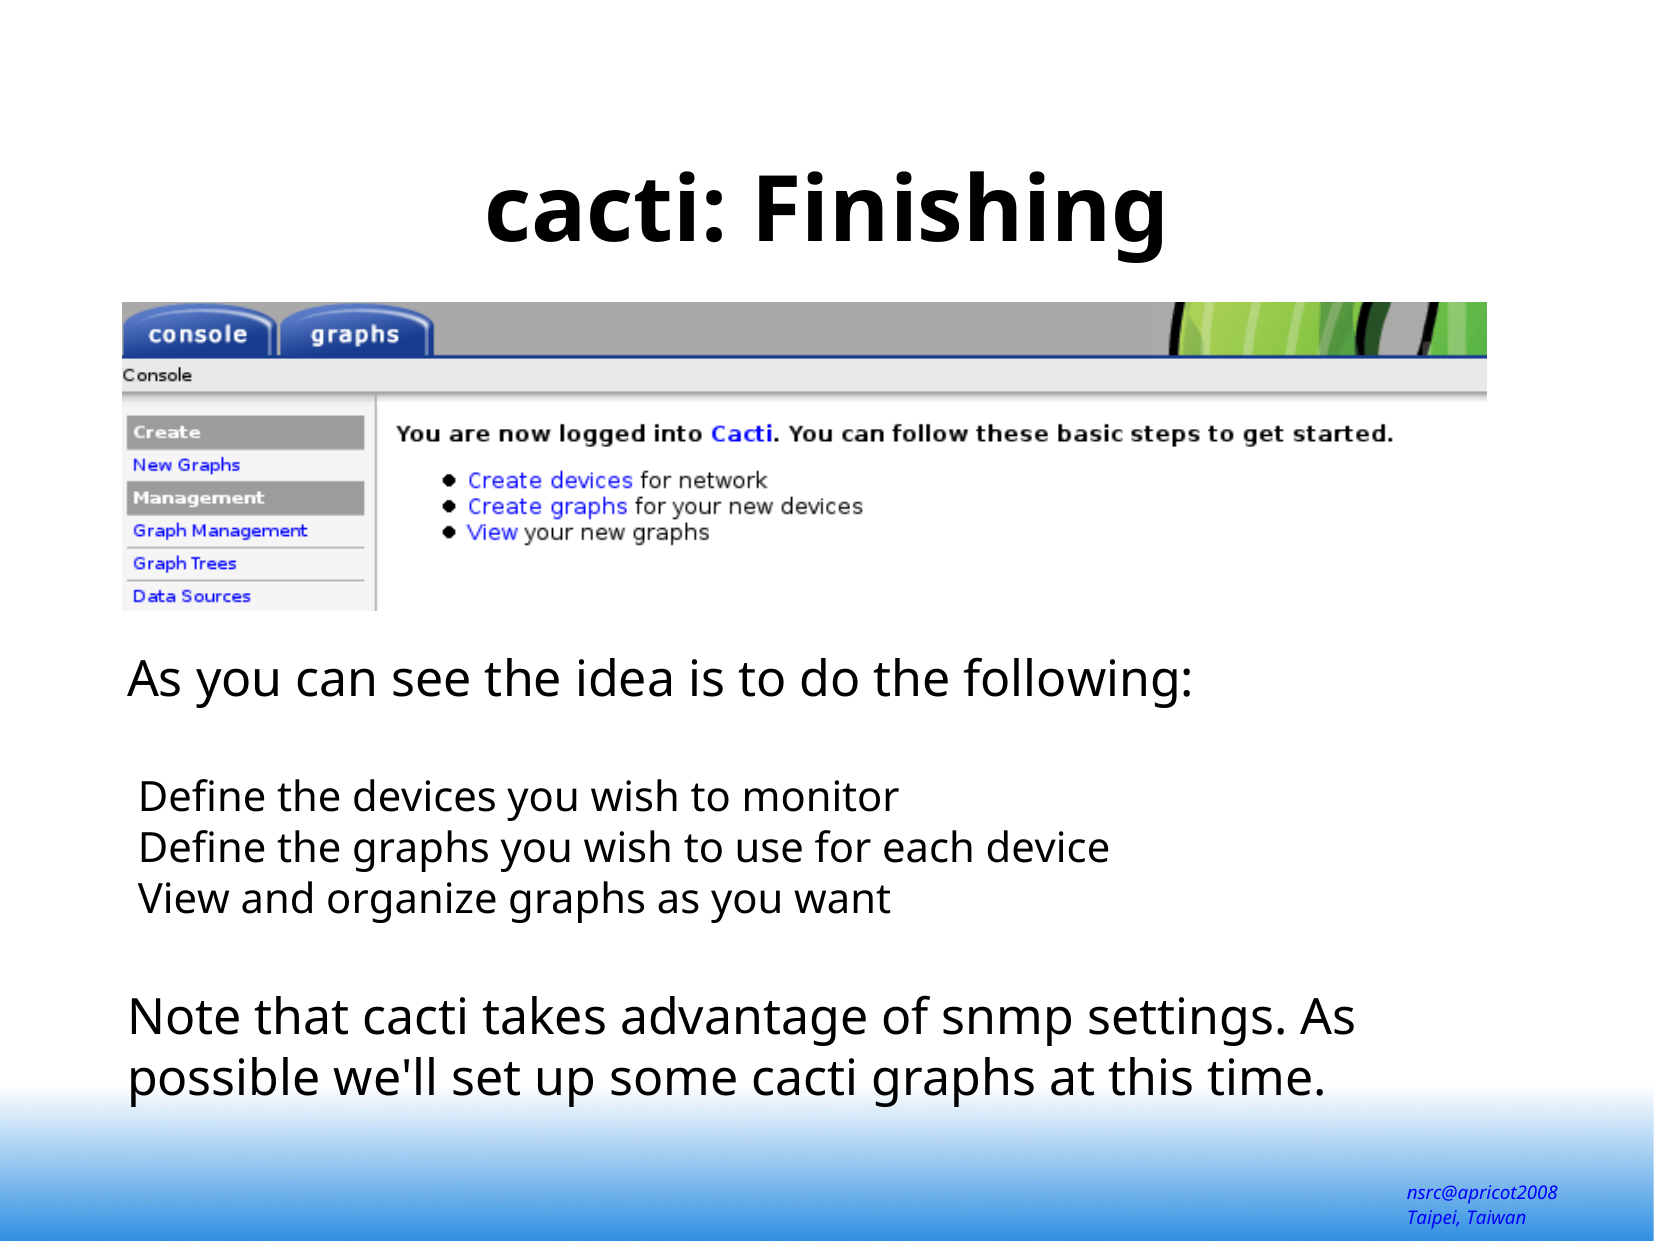

# cacti: Finishing
As you can see the idea is to do the following:
 Define the devices you wish to monitor
 Define the graphs you wish to use for each device
 View and organize graphs as you want
Note that cacti takes advantage of snmp settings. As possible we'll set up some cacti graphs at this time.